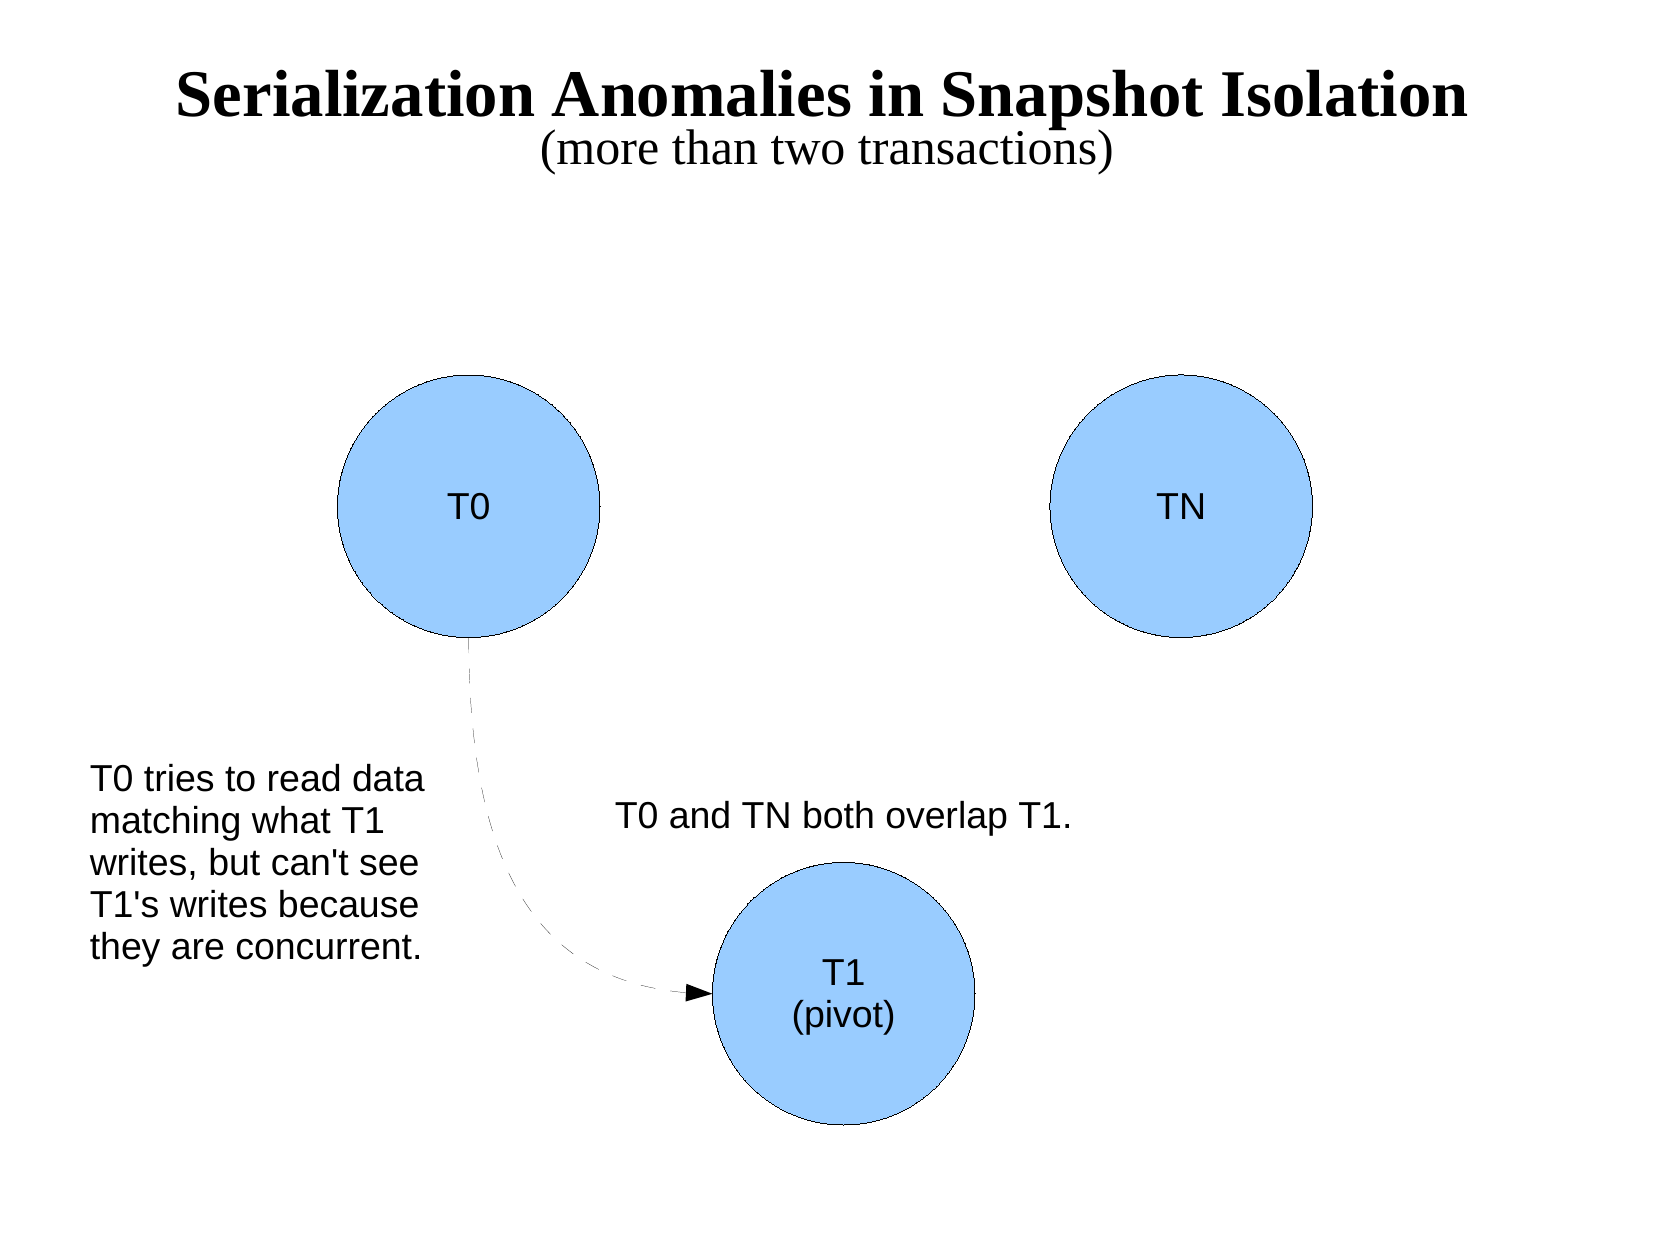

# Serialization Anomalies in Snapshot Isolation
(more than two transactions)
TN
T0
T0 tries to read data matching what T1 writes, but can't see T1's writes because they are concurrent.
T0 and TN both overlap T1.
T1
(pivot)